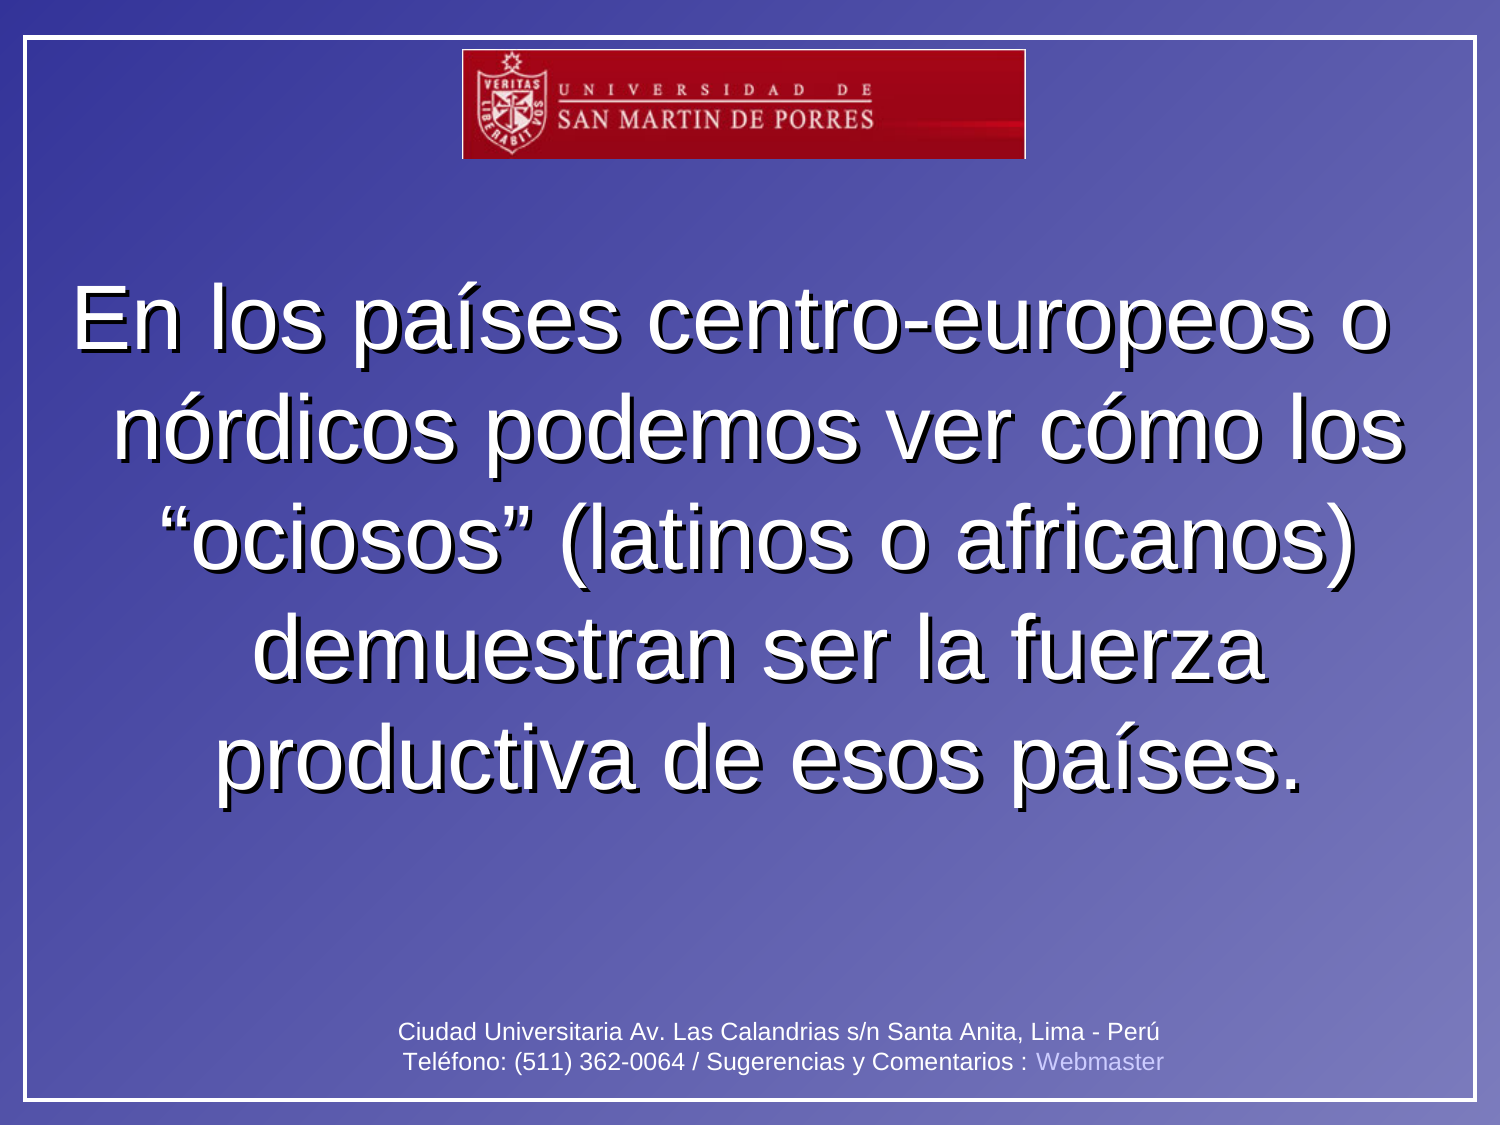

# En los países centro-europeos o nórdicos podemos ver cómo los “ociosos” (latinos o africanos) demuestran ser la fuerza productiva de esos países.